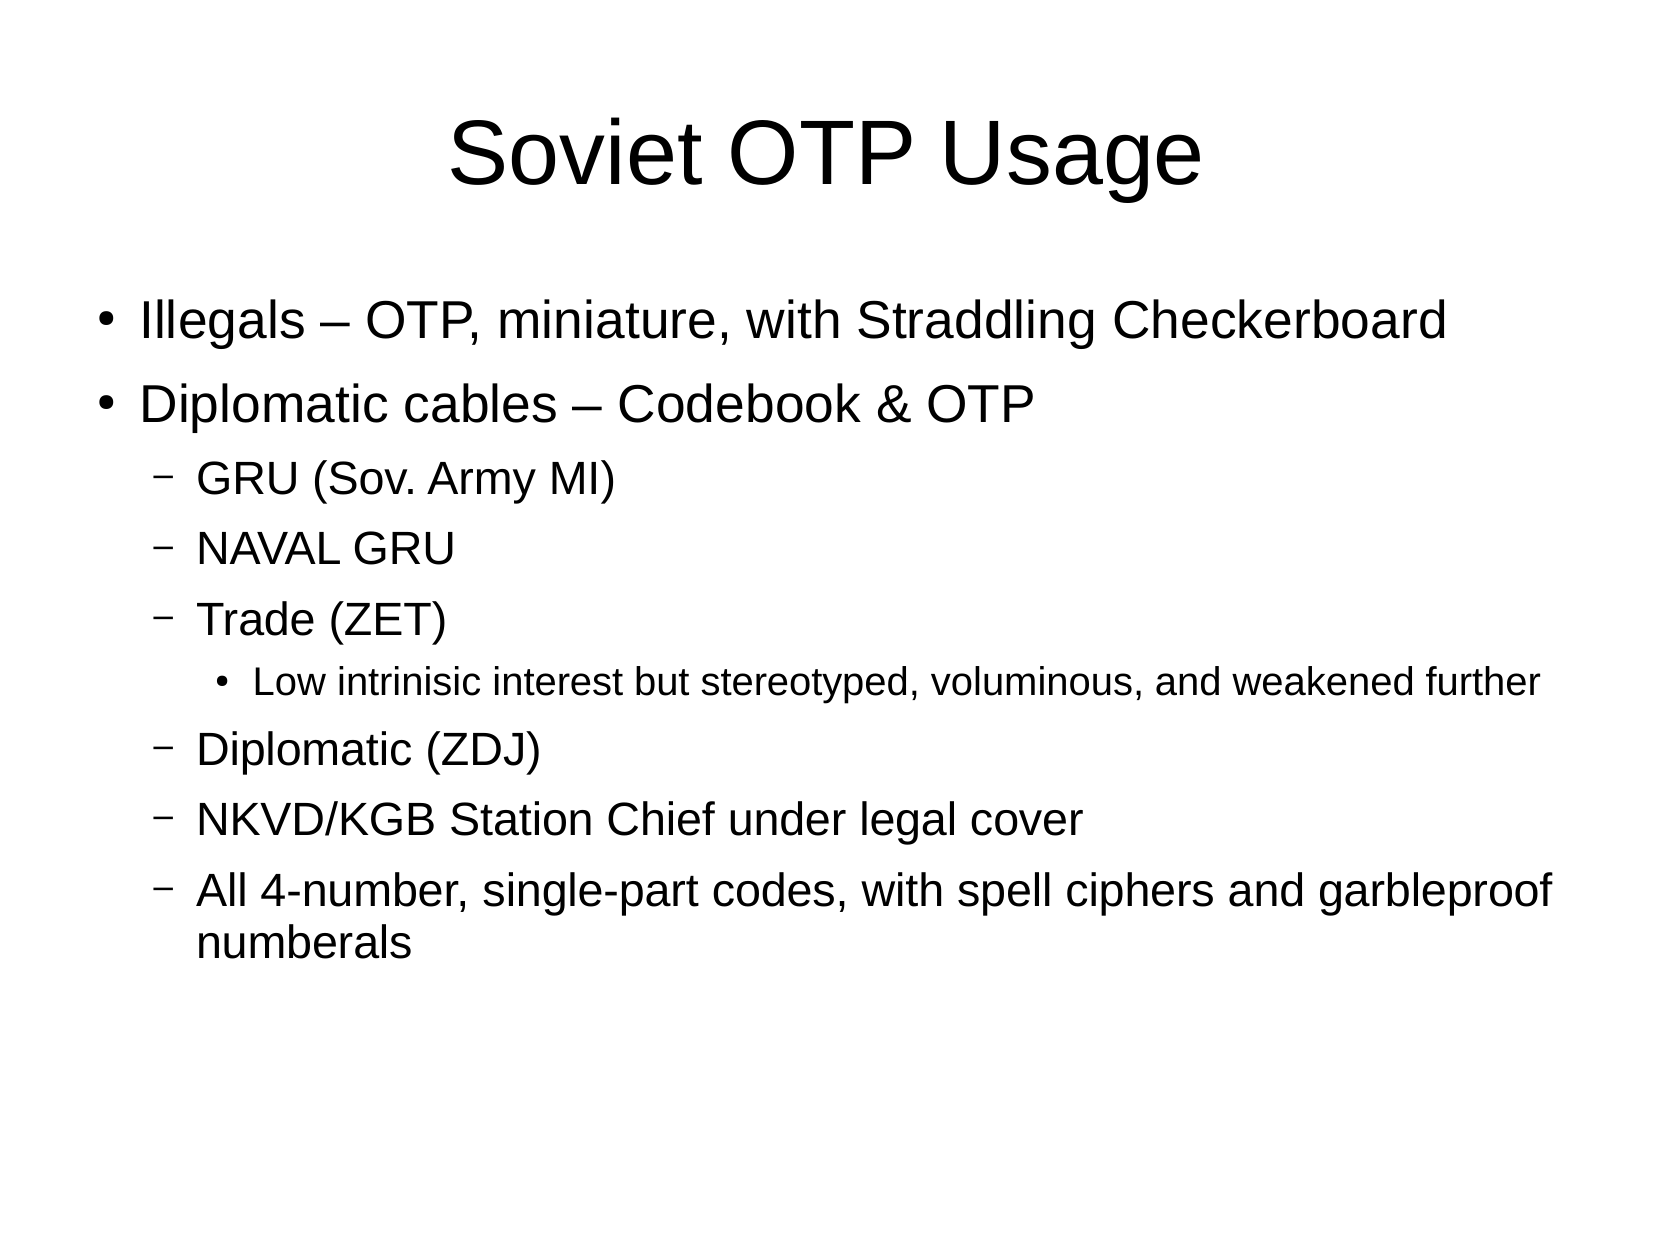

# Soviet OTP Usage
Illegals – OTP, miniature, with Straddling Checkerboard
Diplomatic cables – Codebook & OTP
GRU (Sov. Army MI)
NAVAL GRU
Trade (ZET)
Low intrinisic interest but stereotyped, voluminous, and weakened further
Diplomatic (ZDJ)
NKVD/KGB Station Chief under legal cover
All 4-number, single-part codes, with spell ciphers and garbleproof numberals